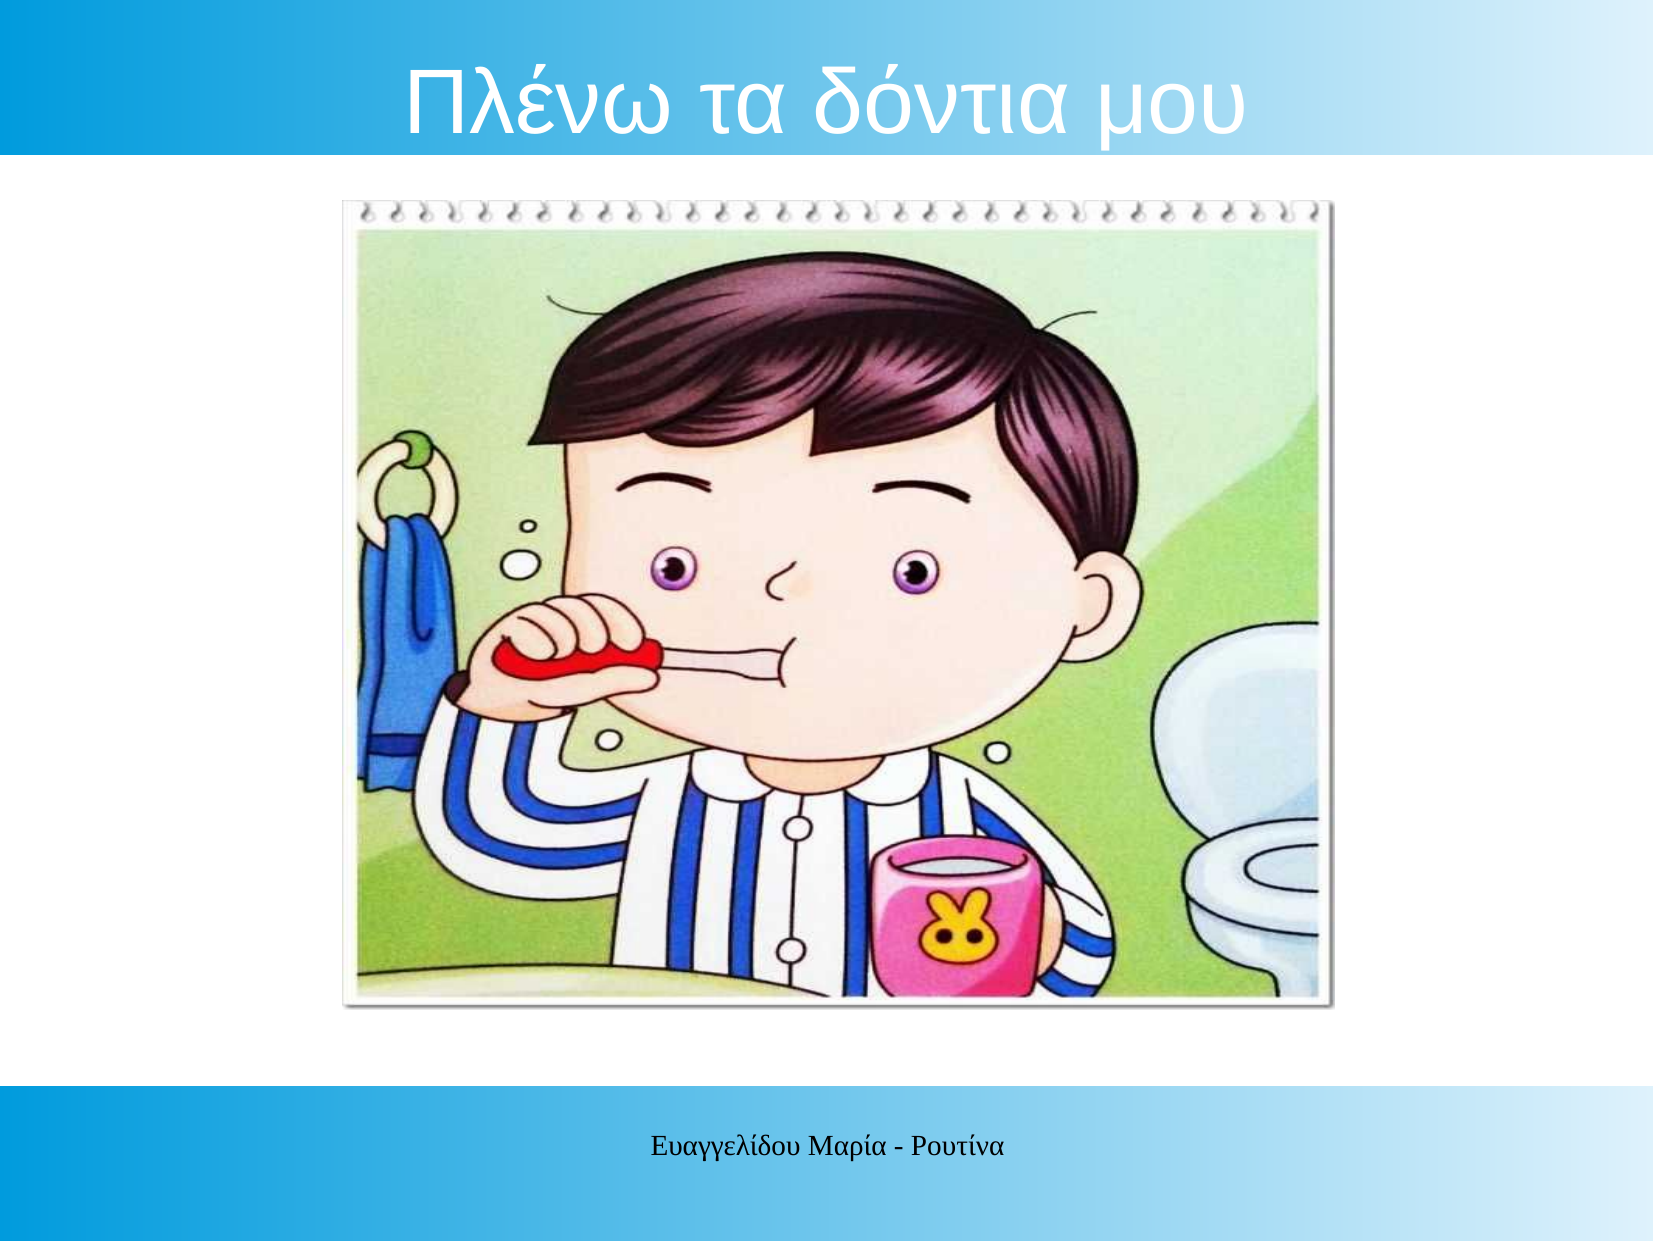

# Πλένω τα δόντια μου
Ευαγγελίδου Μαρία - Ρουτίνα